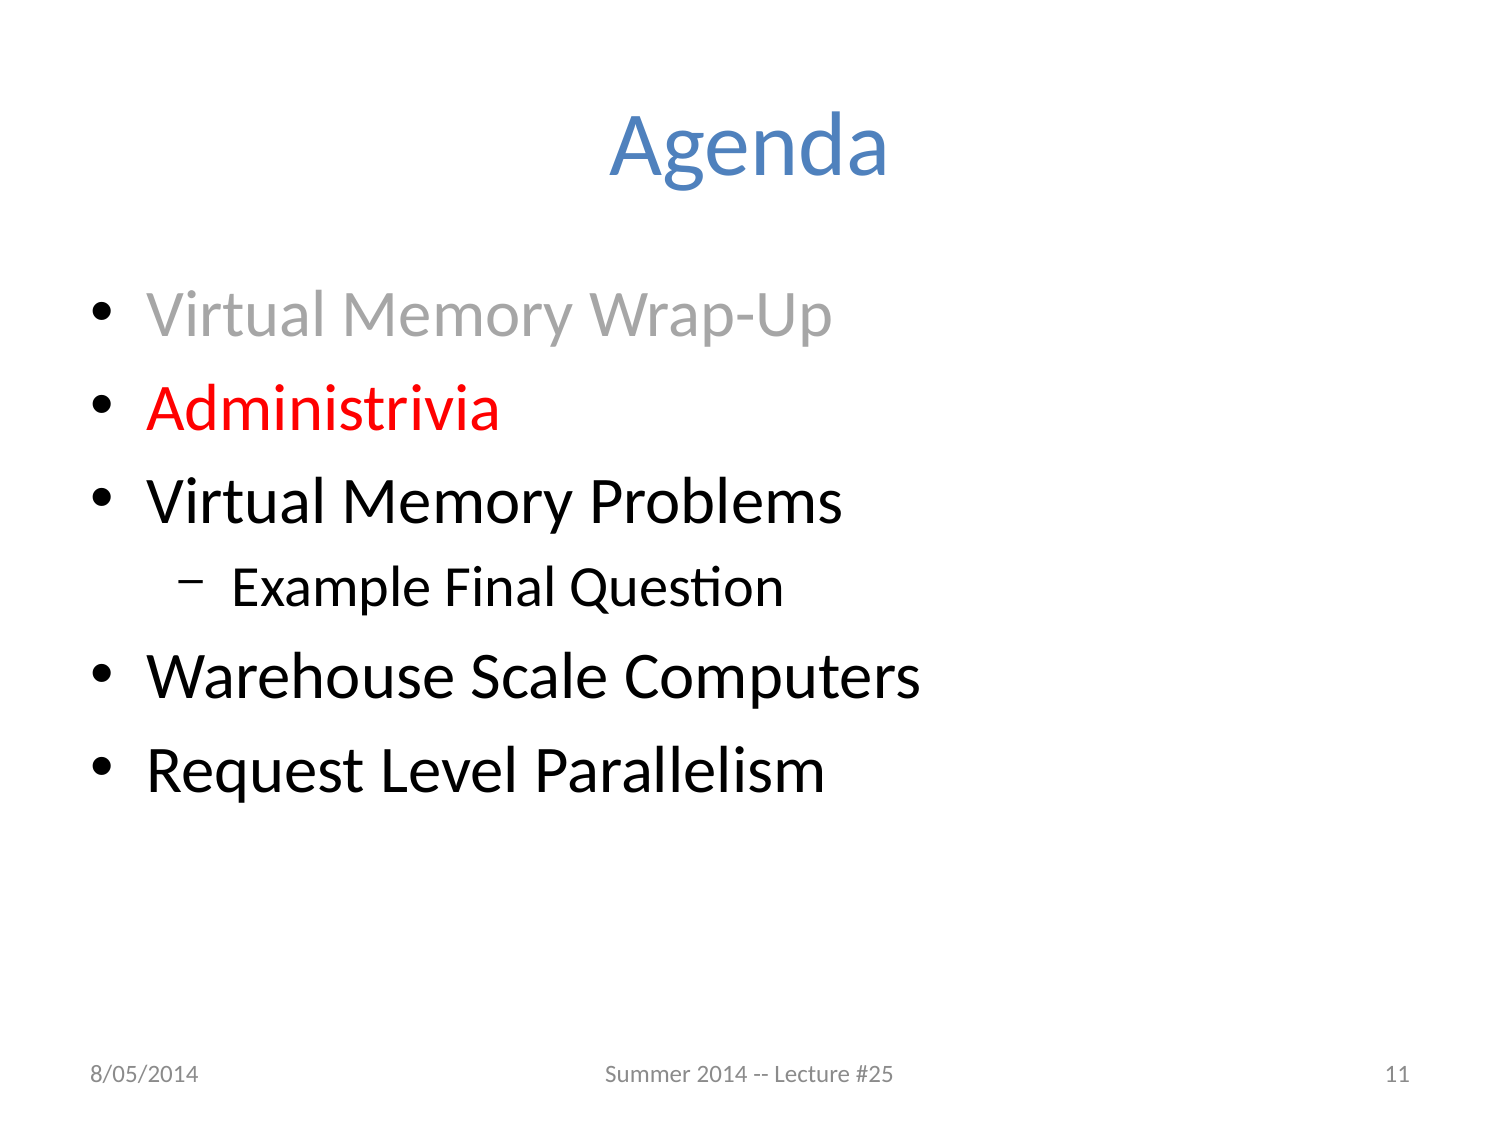

# Agenda
Virtual Memory Wrap-Up
Administrivia
Virtual Memory Problems
Example Final Question
Warehouse Scale Computers
Request Level Parallelism
8/05/2014
Summer 2014 -- Lecture #25